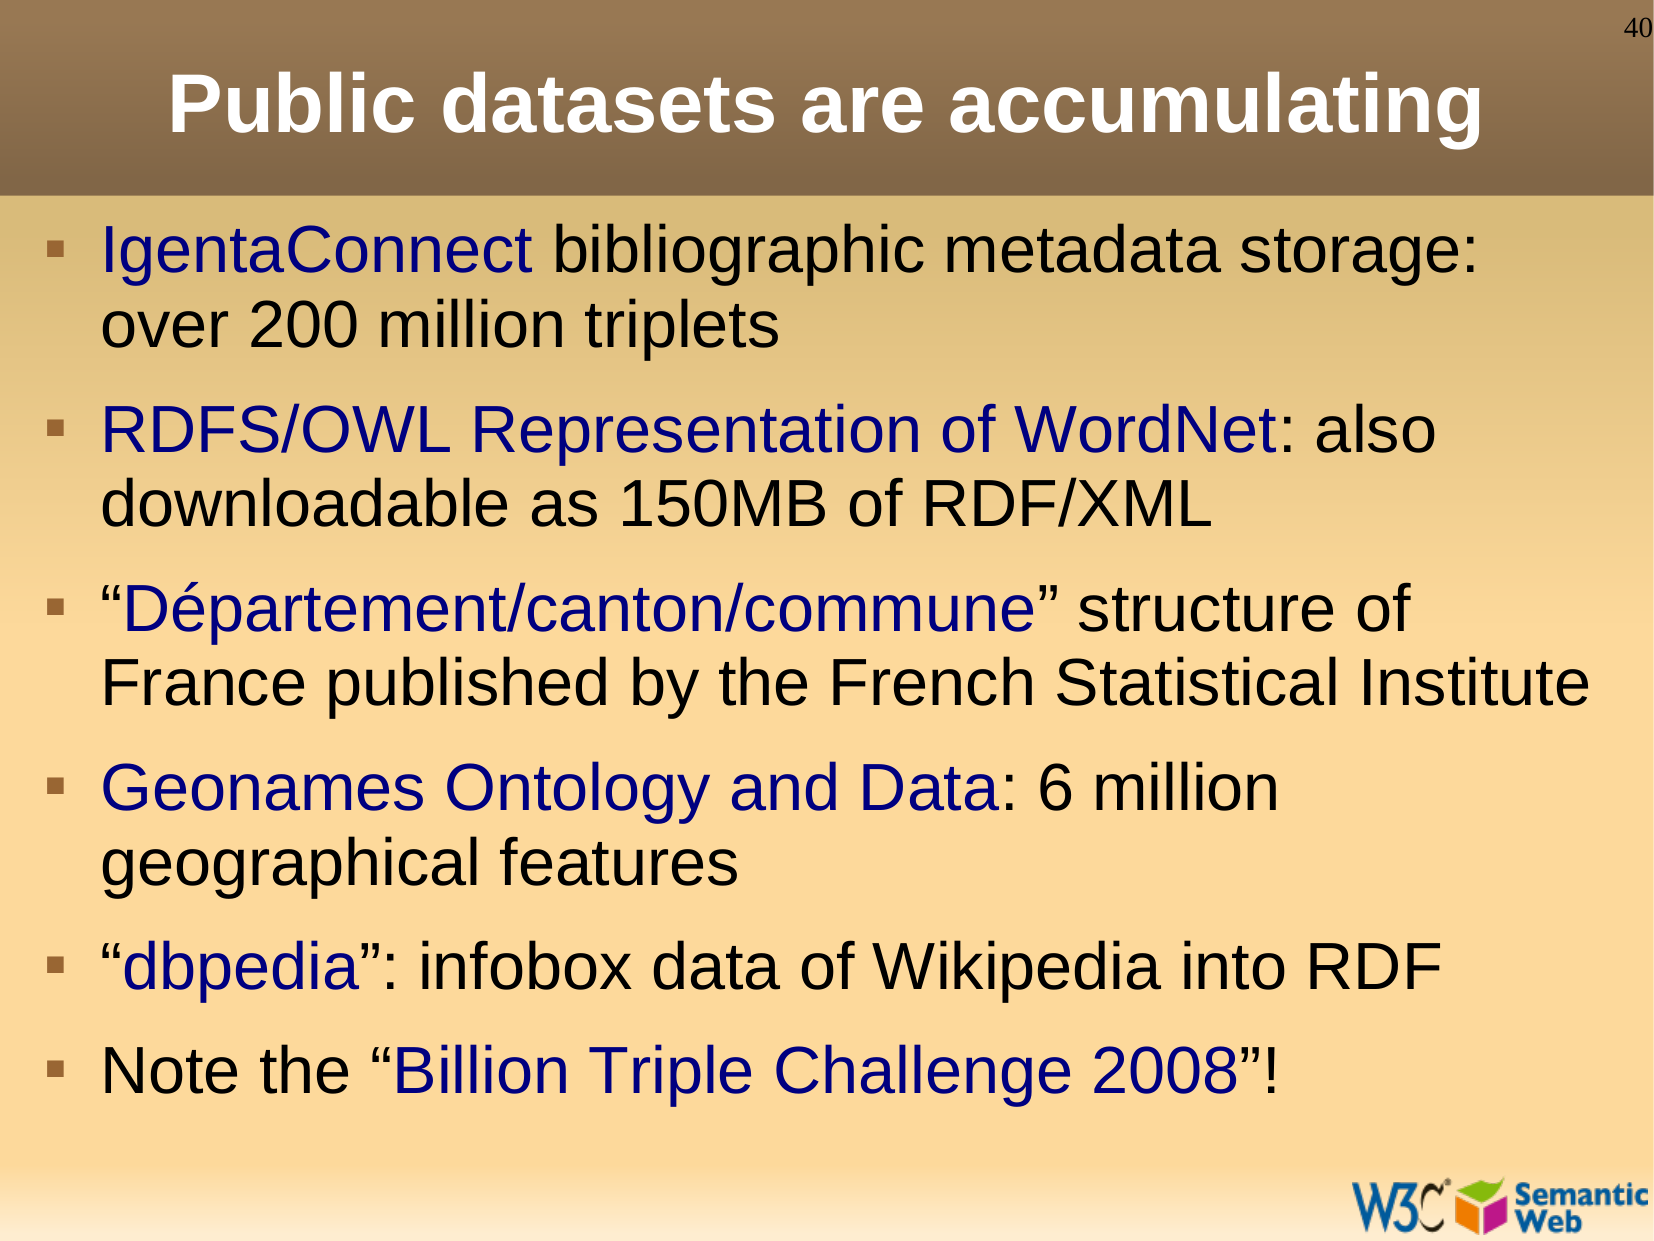

# Public datasets are accumulating
40
IgentaConnect bibliographic metadata storage: over 200 million triplets
RDFS/OWL Representation of WordNet: also downloadable as 150MB of RDF/XML
“Département/canton/commune” structure of France published by the French Statistical Institute
Geonames Ontology and Data: 6 million geographical features
“dbpedia”: infobox data of Wikipedia into RDF
Note the “Billion Triple Challenge 2008”!